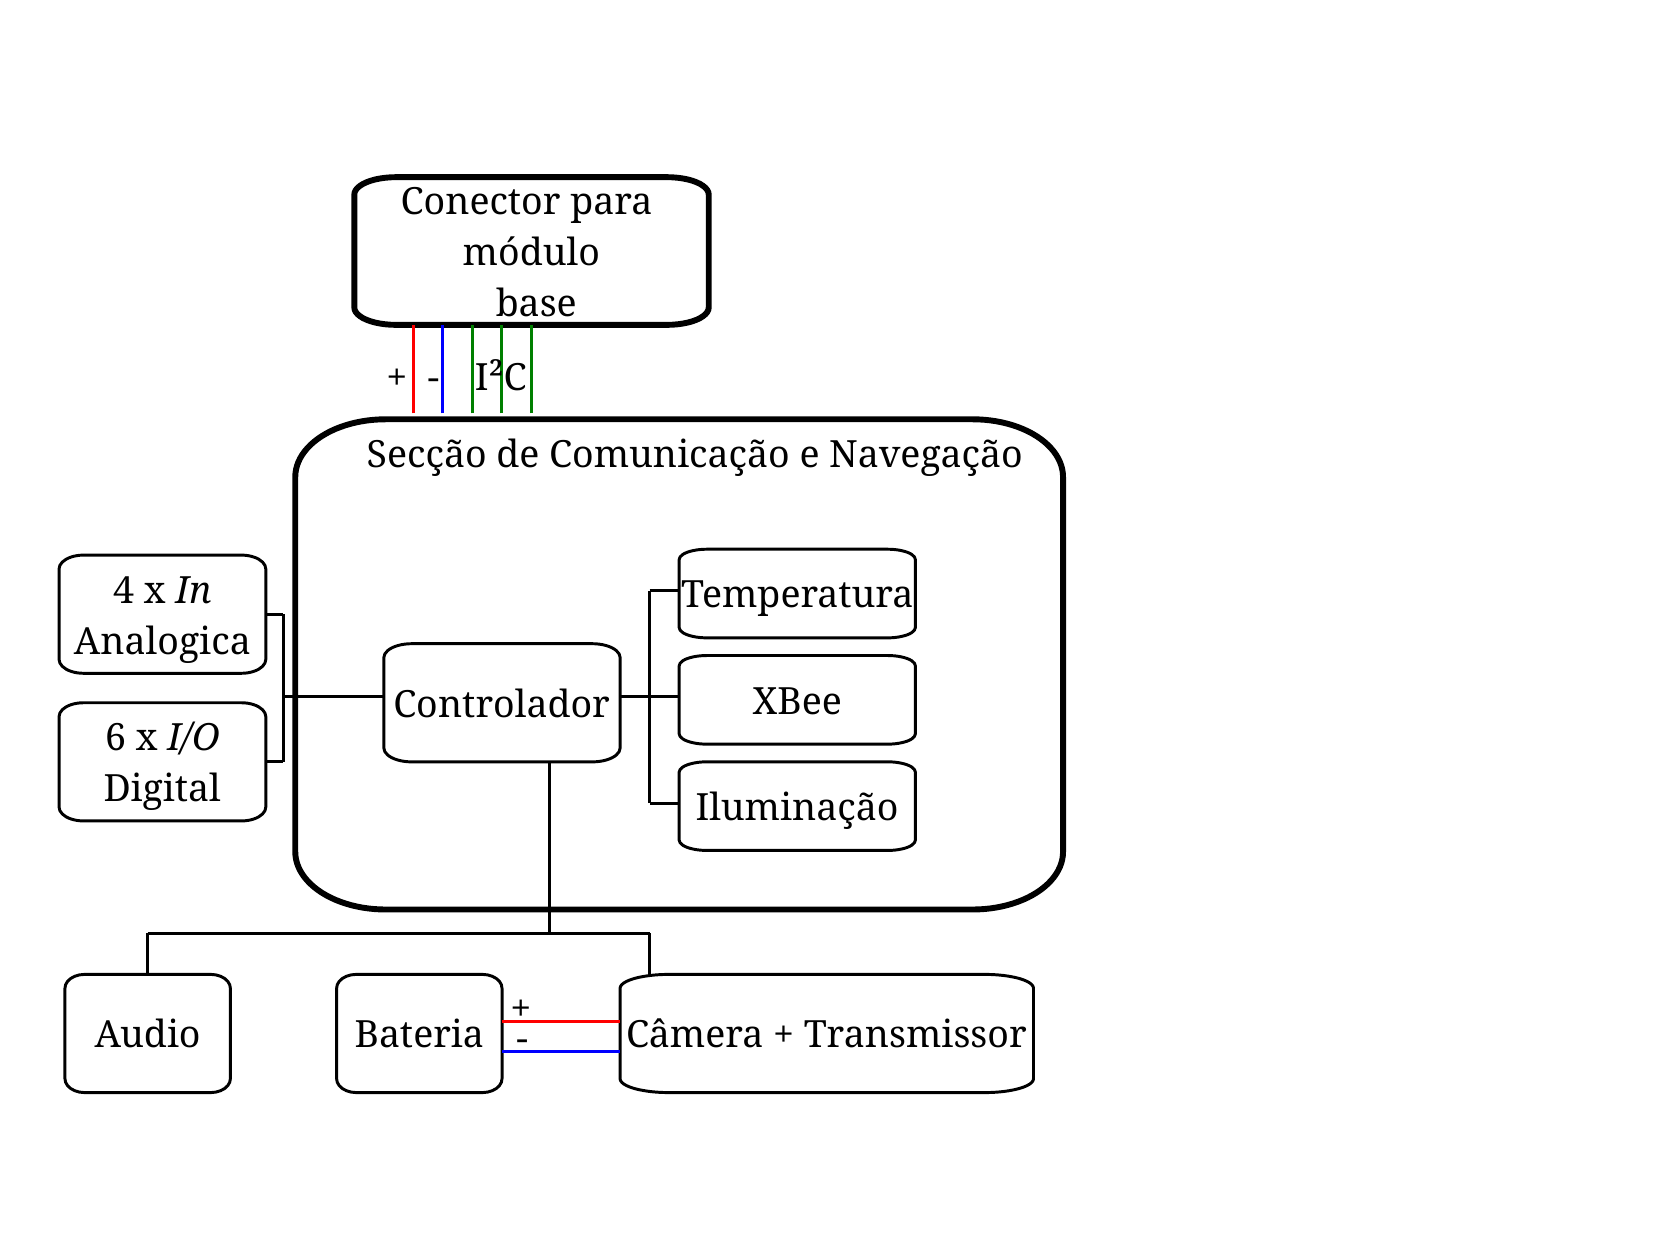

Conector para
módulo
 base
+
-
I²C
Secção de Comunicação e Navegação
Temperatura
4 x In
Analogica
Controlador
XBee
6 x I/O
Digital
Iluminação
Audio
Bateria
Câmera + Transmissor
+
-